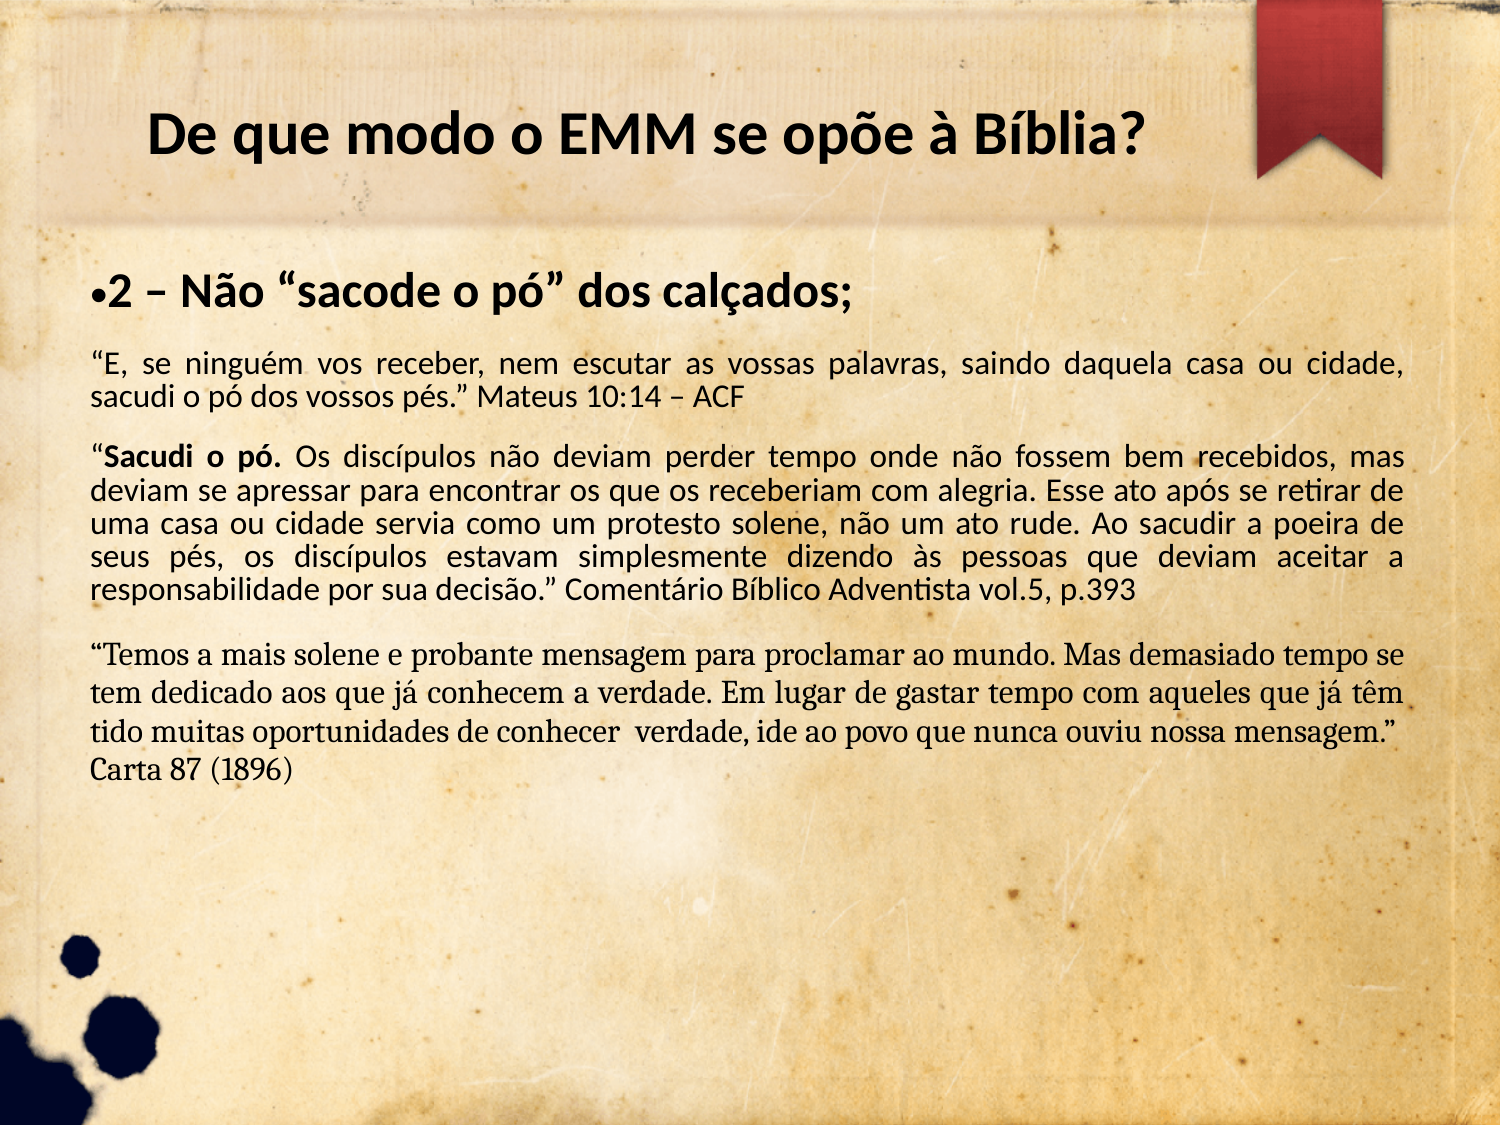

# De que modo o EMM se opõe à Bíblia?
2 – Não “sacode o pó” dos calçados;
“E, se ninguém vos receber, nem escutar as vossas palavras, saindo daquela casa ou cidade, sacudi o pó dos vossos pés.” Mateus 10:14 – ACF
“Sacudi o pó. Os discípulos não deviam perder tempo onde não fossem bem recebidos, mas deviam se apressar para encontrar os que os receberiam com alegria. Esse ato após se retirar de uma casa ou cidade servia como um protesto solene, não um ato rude. Ao sacudir a poeira de seus pés, os discípulos estavam simplesmente dizendo às pessoas que deviam aceitar a responsabilidade por sua decisão.” Comentário Bíblico Adventista vol.5, p.393
“Temos a mais solene e probante mensagem para proclamar ao mundo. Mas demasiado tempo se tem dedicado aos que já conhecem a verdade. Em lugar de gastar tempo com aqueles que já têm tido muitas oportunidades de conhecer verdade, ide ao povo que nunca ouviu nossa mensagem.” Carta 87 (1896)